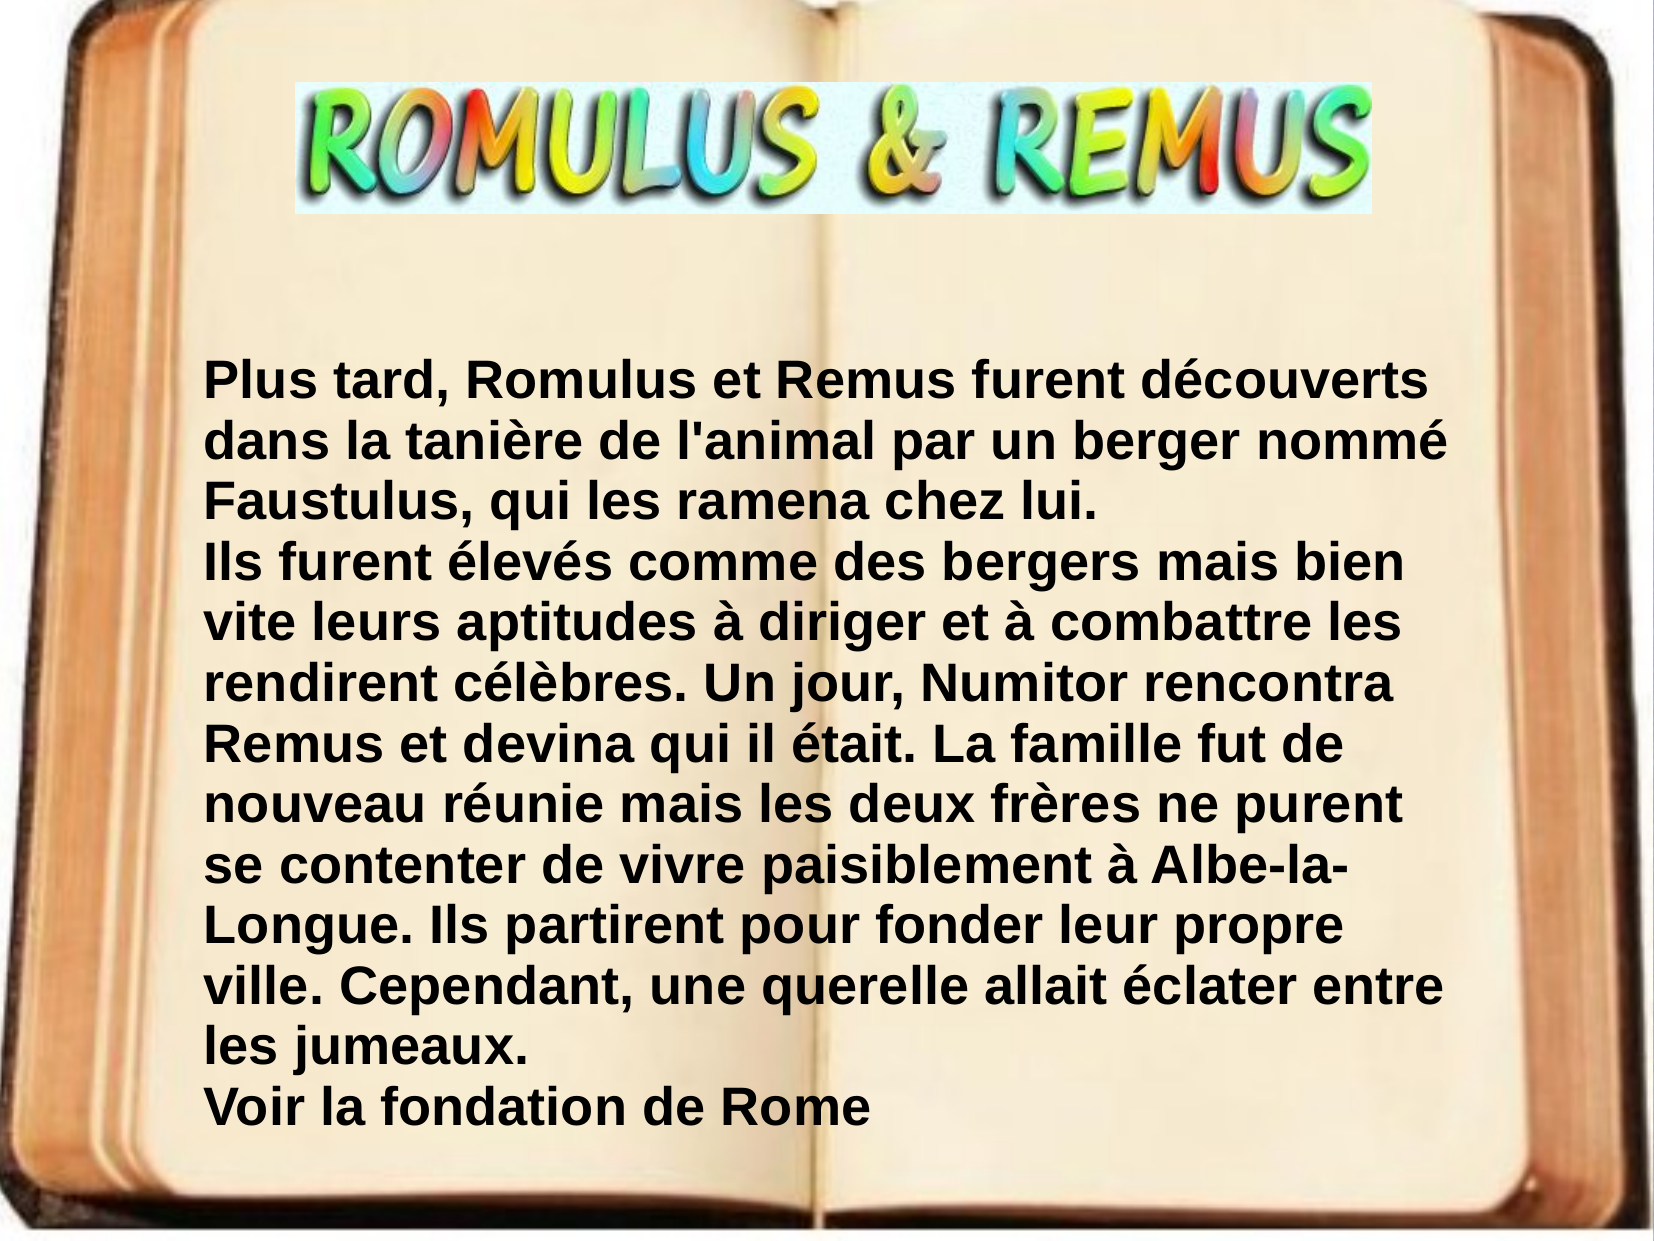

#
Plus tard, Romulus et Remus furent découverts dans la tanière de l'animal par un berger nommé Faustulus, qui les ramena chez lui.
Ils furent élevés comme des bergers mais bien vite leurs aptitudes à diriger et à combattre les rendirent célèbres. Un jour, Numitor rencontra Remus et devina qui il était. La famille fut de nouveau réunie mais les deux frères ne purent se contenter de vivre paisiblement à Albe-la-Longue. Ils partirent pour fonder leur propre ville. Cependant, une querelle allait éclater entre les jumeaux.
Voir la fondation de Rome